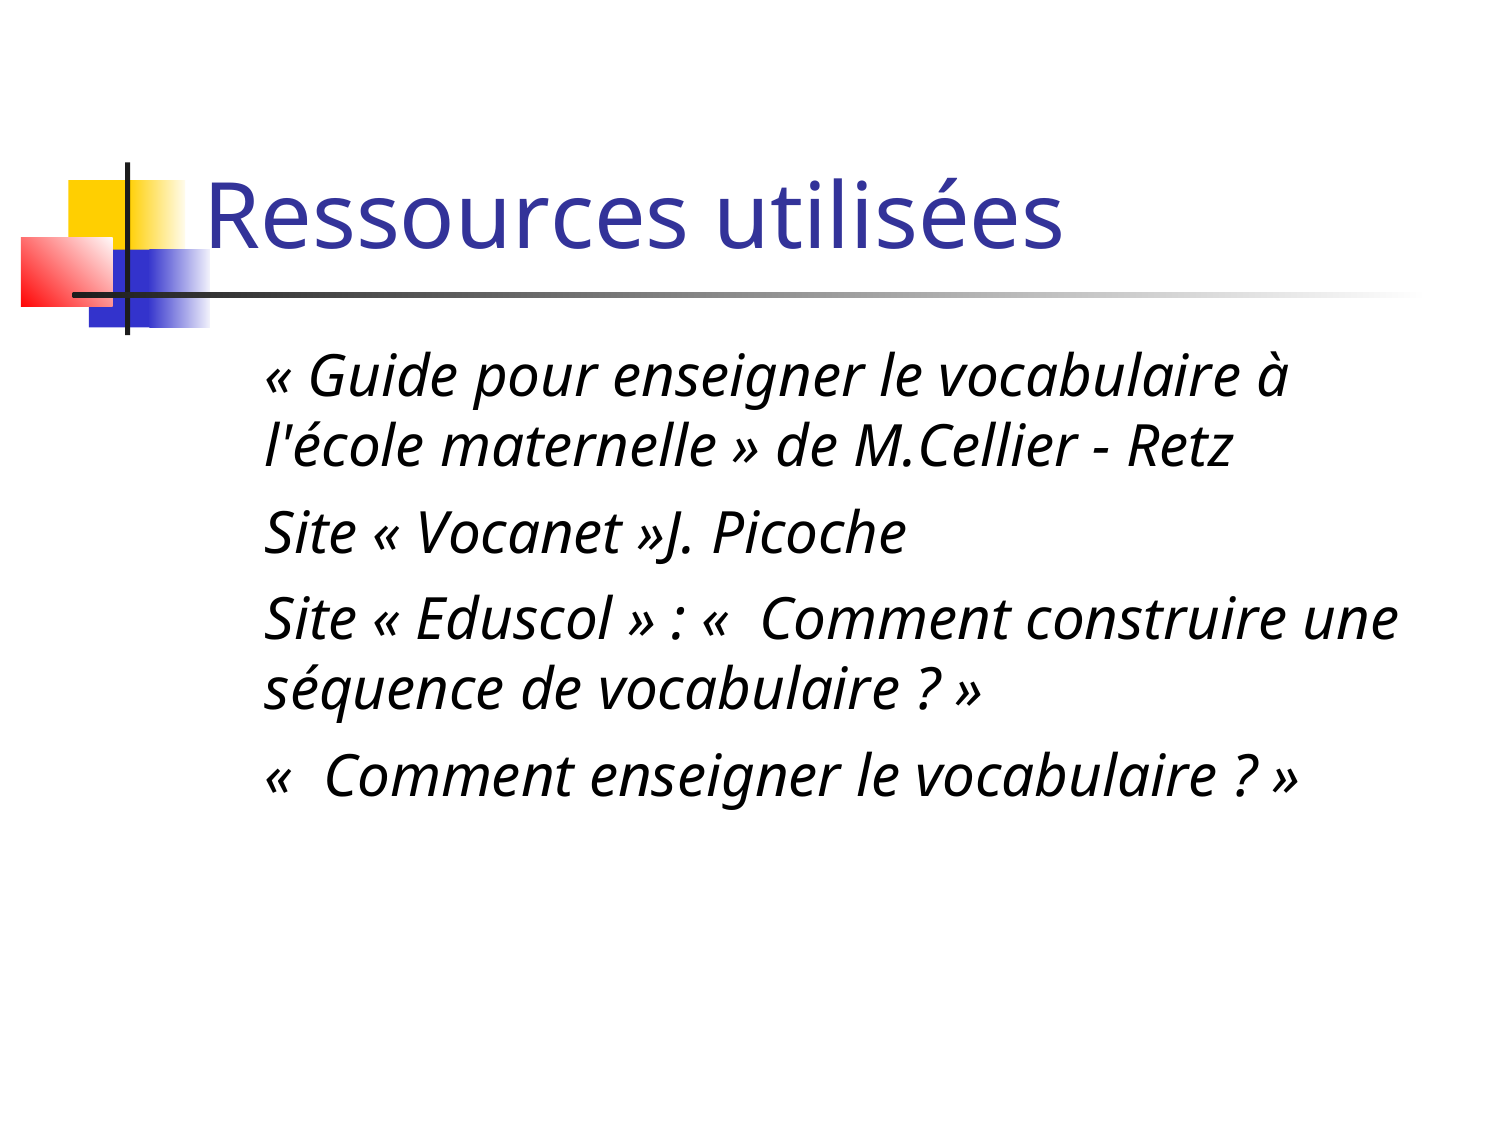

# Ressources utilisées
« Guide pour enseigner le vocabulaire à l'école maternelle » de M.Cellier - Retz
Site « Vocanet »J. Picoche
Site « Eduscol » : «  Comment construire une séquence de vocabulaire ? »
«  Comment enseigner le vocabulaire ? »